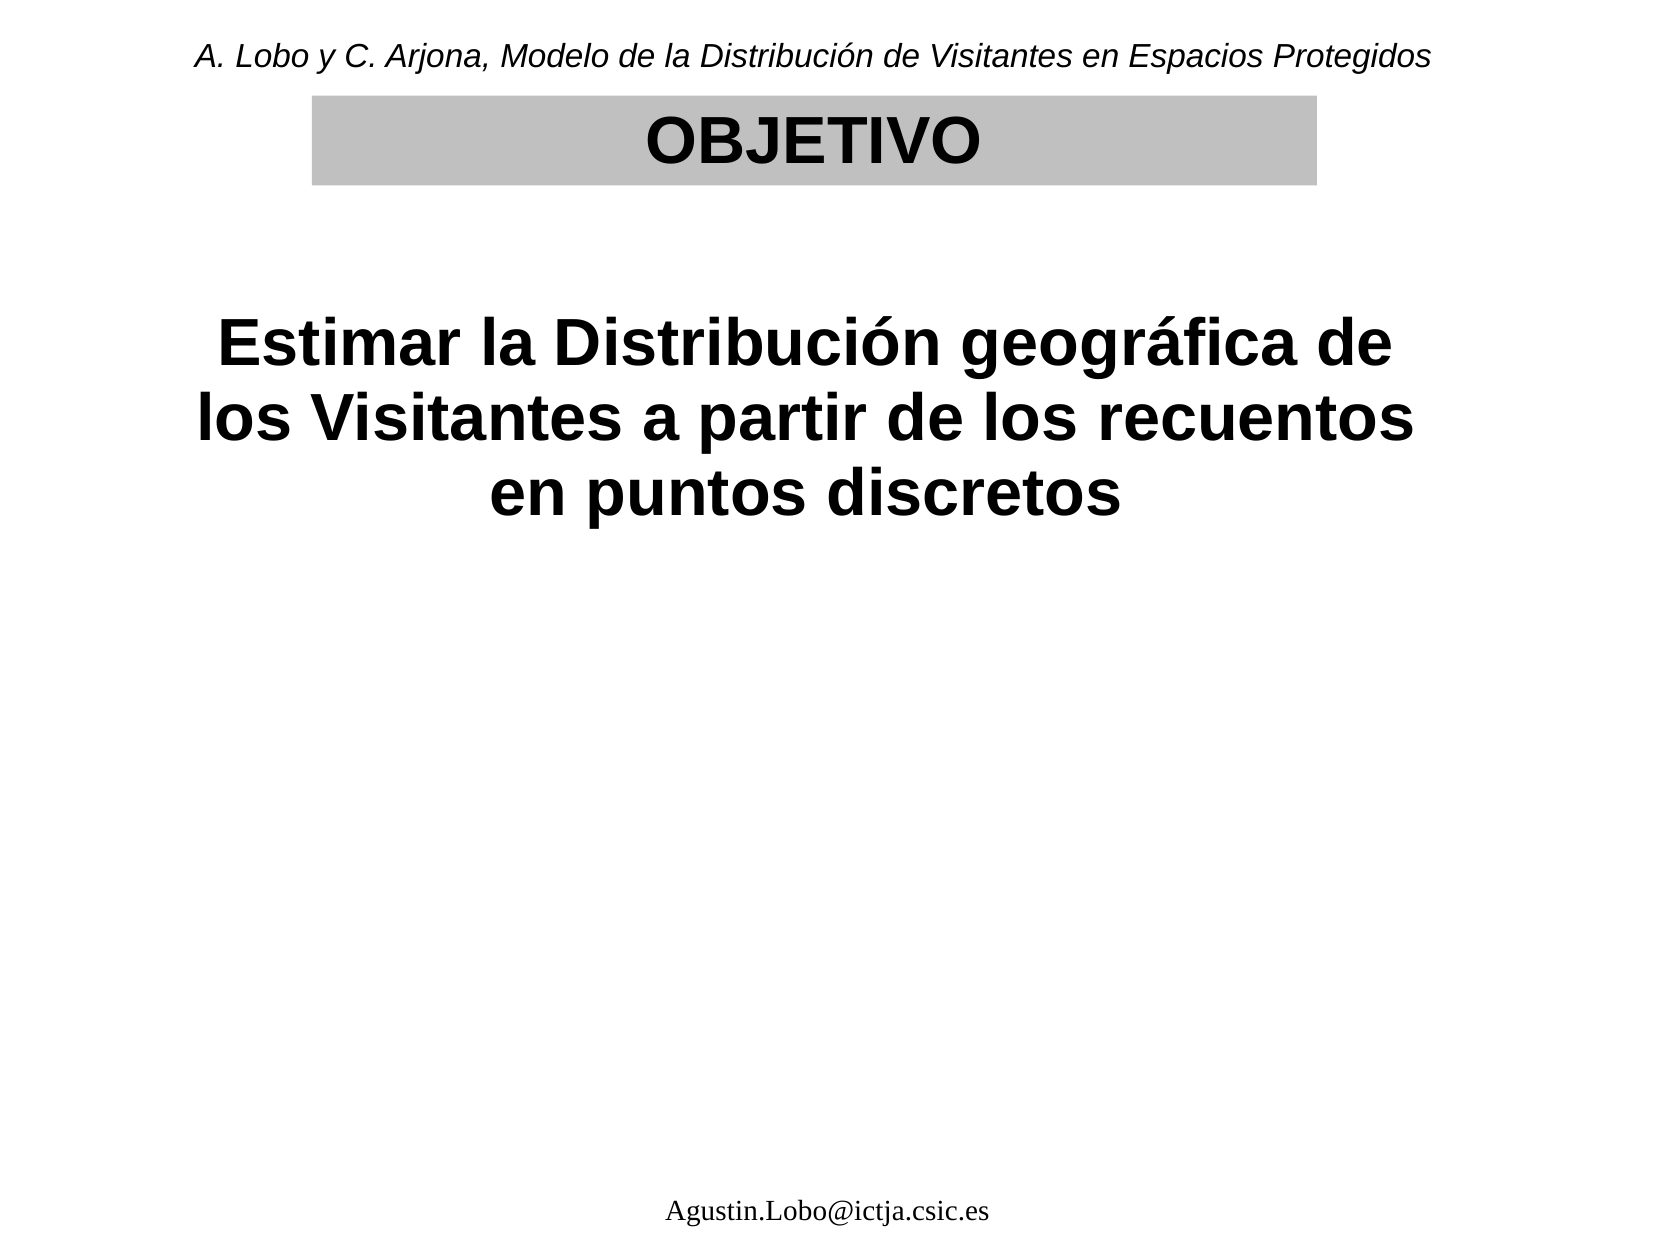

OBJETIVO
# Estimar la Distribución geográfica de los Visitantes a partir de los recuentos en puntos discretos